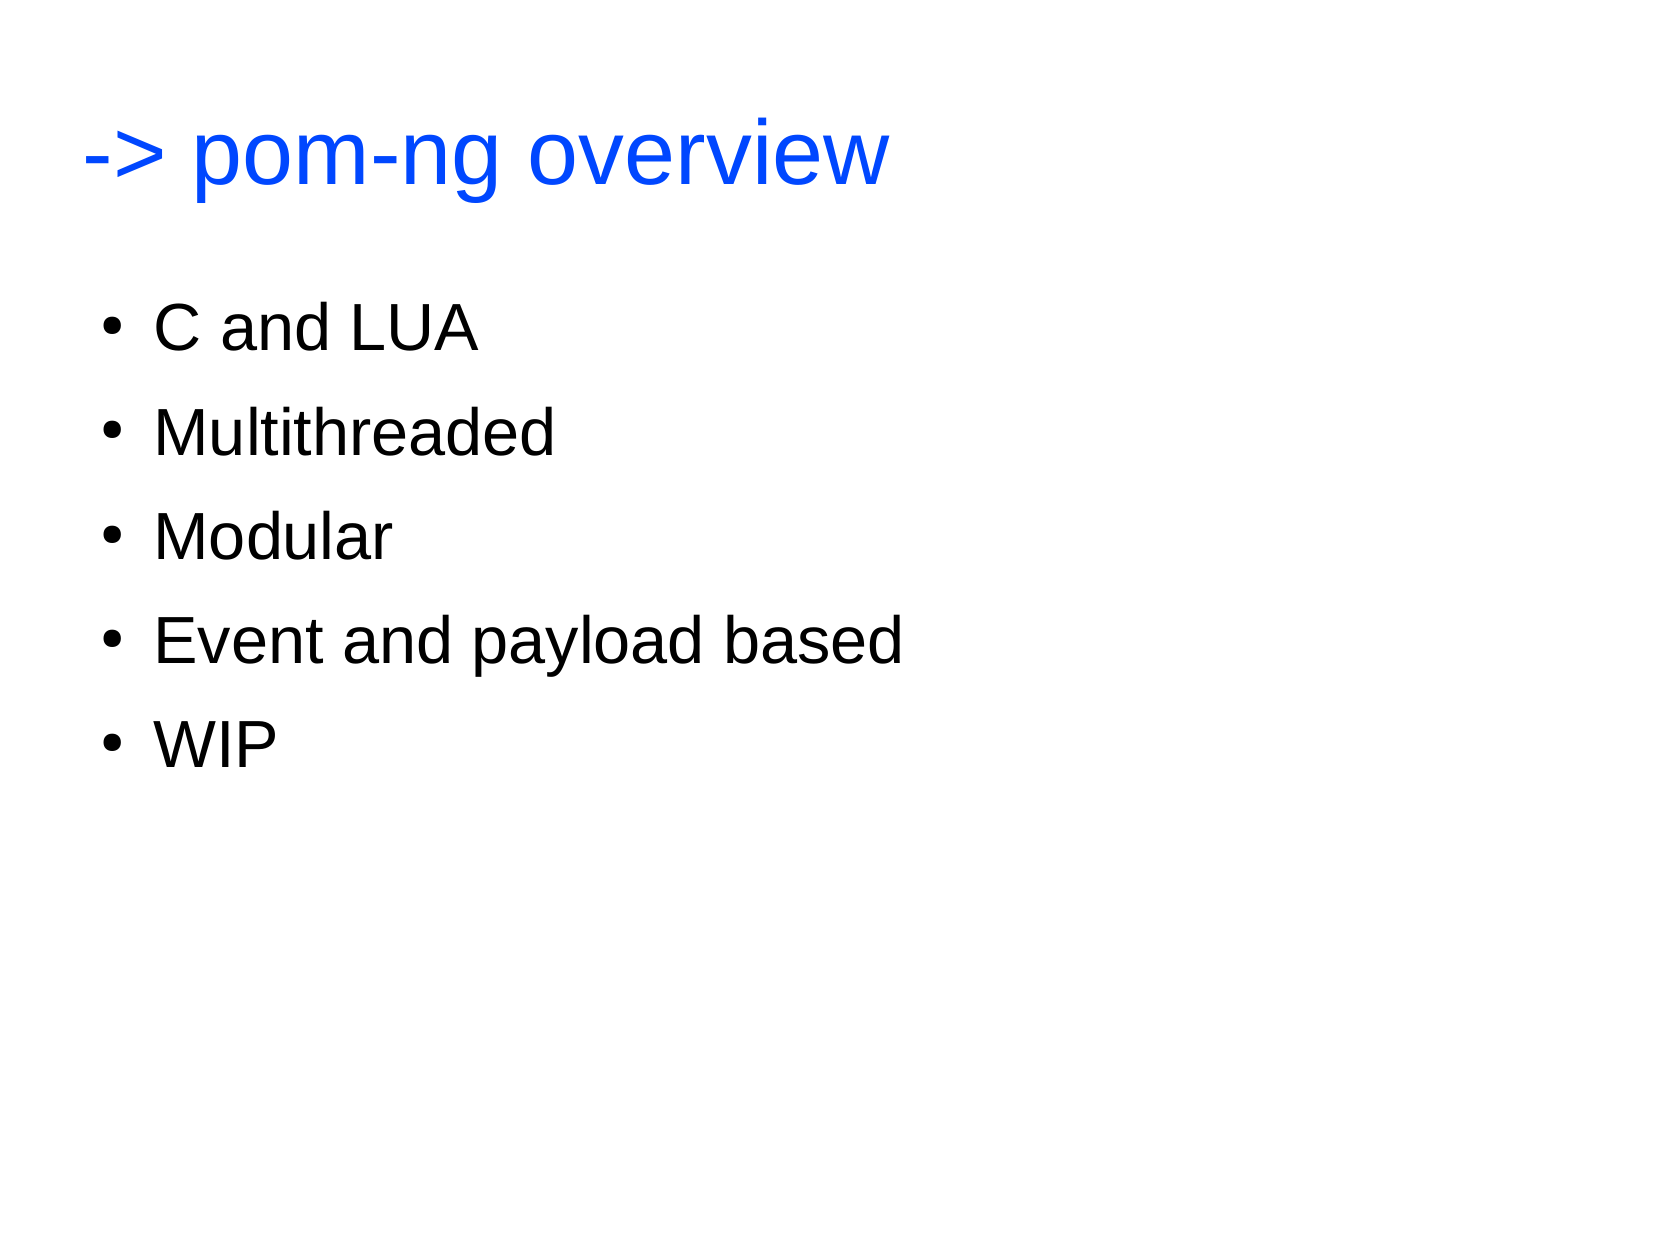

# -> pom-ng overview
C and LUA
Multithreaded
Modular
Event and payload based
WIP